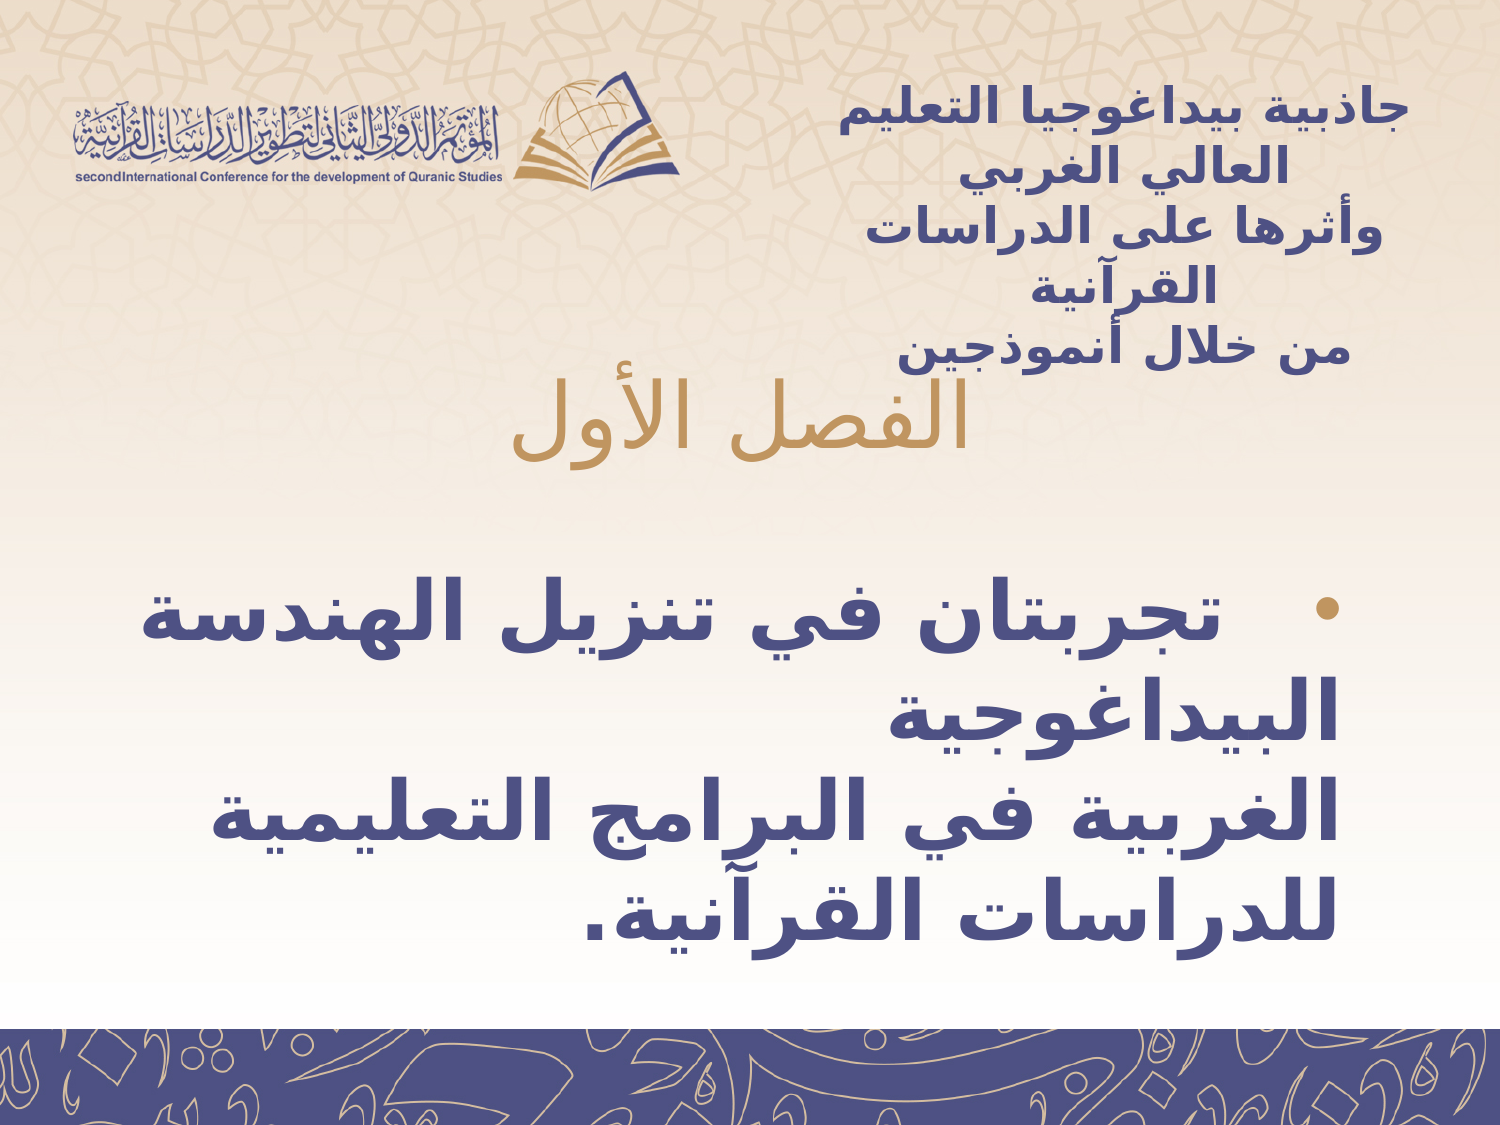

جاذبية بيداغوجيا التعليم العالي الغربي
وأثرها على الدراسات القرآنية
من خلال أنموذجين
الفصل الأول
 تجربتان في تنزيل الهندسة البيداغوجية
الغربية في البرامج التعليمية
للدراسات القرآنية.